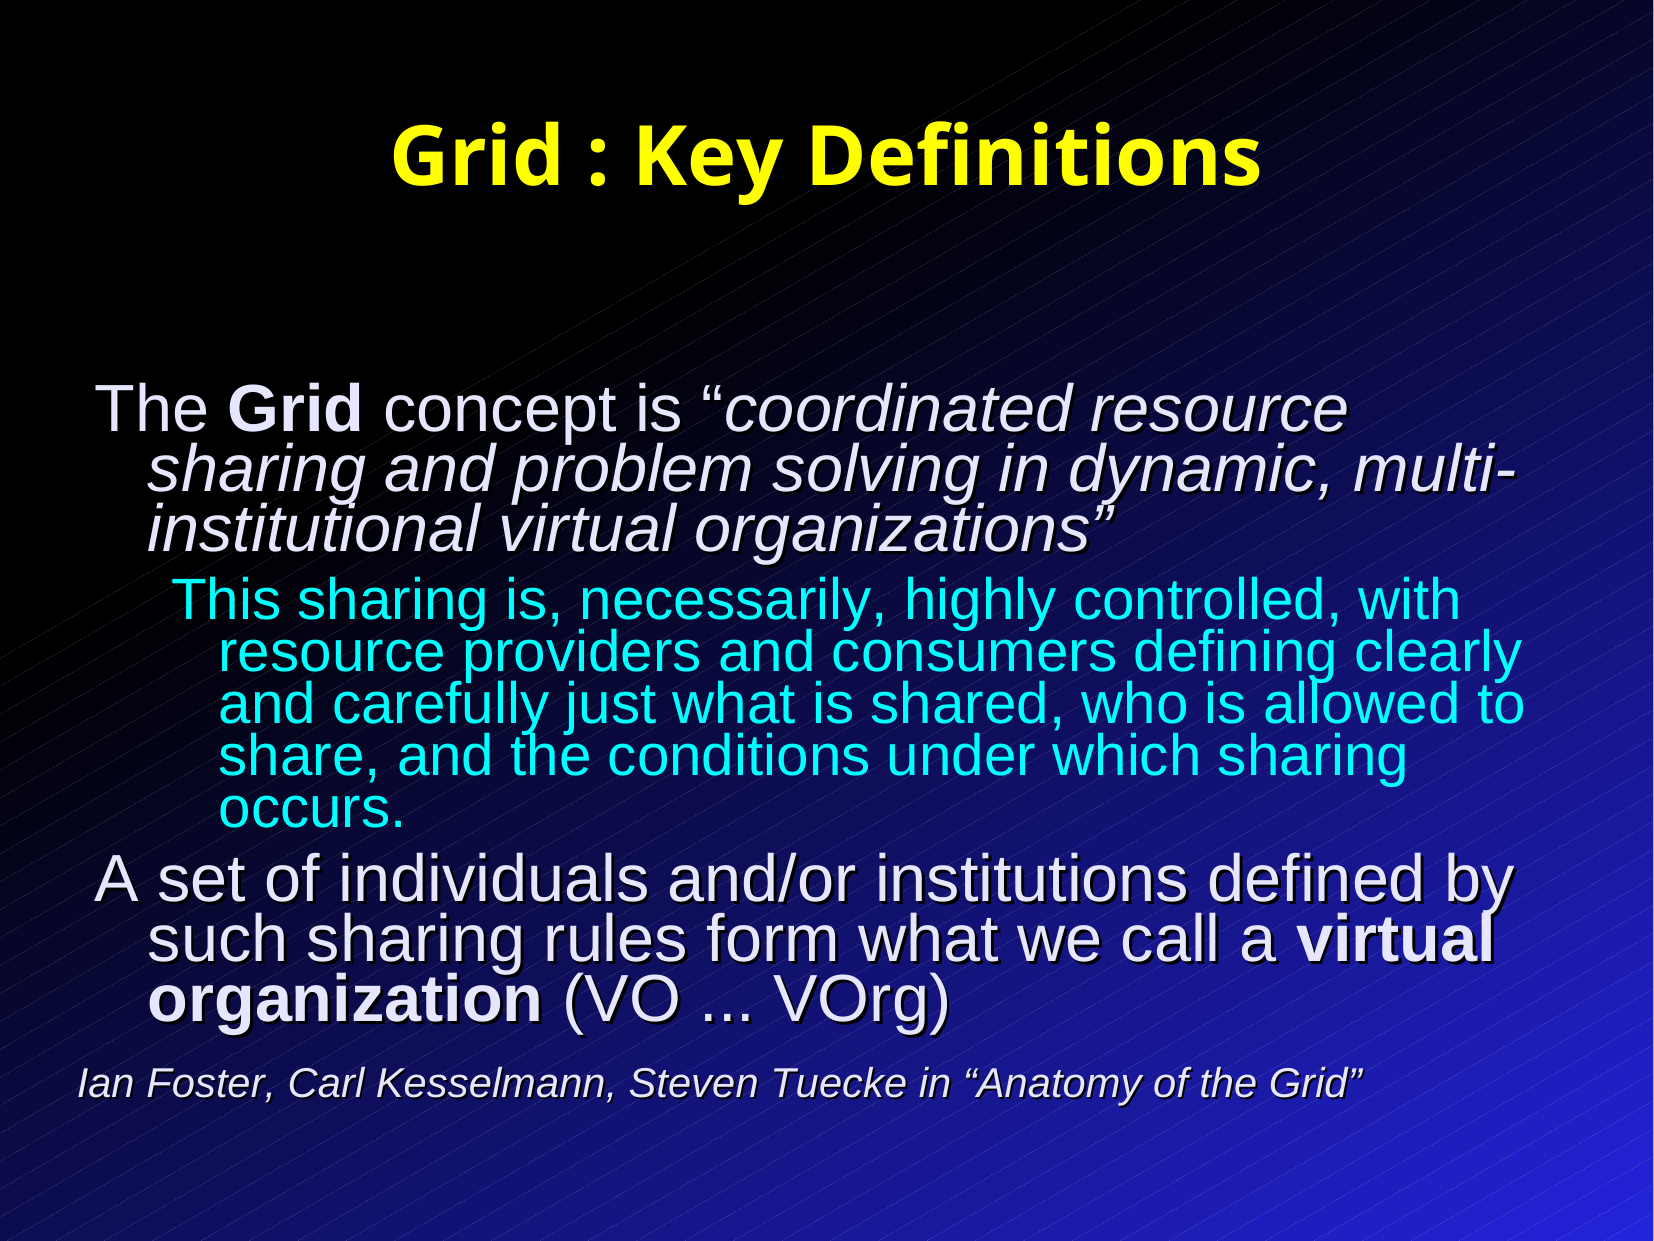

# Grid : Key Definitions
The Grid concept is “coordinated resource sharing and problem solving in dynamic, multi-institutional virtual organizations”
This sharing is, necessarily, highly controlled, with resource providers and consumers defining clearly and carefully just what is shared, who is allowed to share, and the conditions under which sharing occurs.
A set of individuals and/or institutions defined by such sharing rules form what we call a virtual organization (VO ... VOrg)
Ian Foster, Carl Kesselmann, Steven Tuecke in “Anatomy of the Grid”